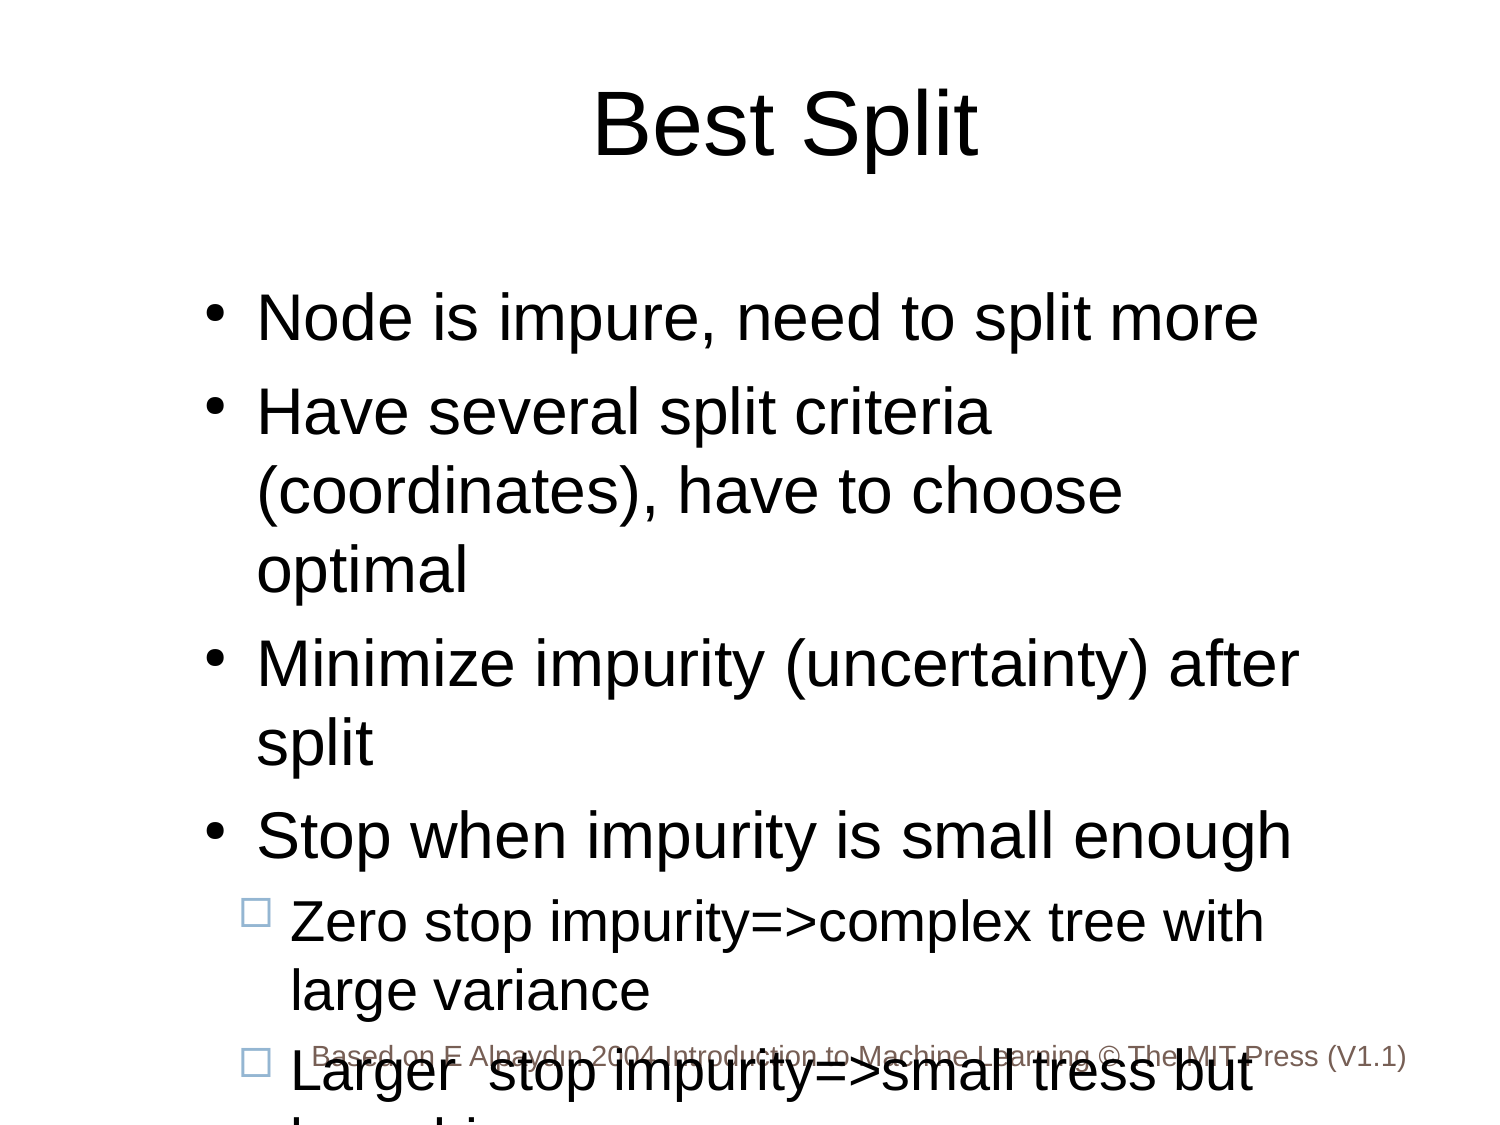

# Best Split
Node is impure, need to split more
Have several split criteria (coordinates), have to choose optimal
Minimize impurity (uncertainty) after split
Stop when impurity is small enough
Zero stop impurity=>complex tree with large variance
Larger stop impurity=>small tress but large bias
Based on E Alpaydın 2004 Introduction to Machine Learning © The MIT Press (V1.1)